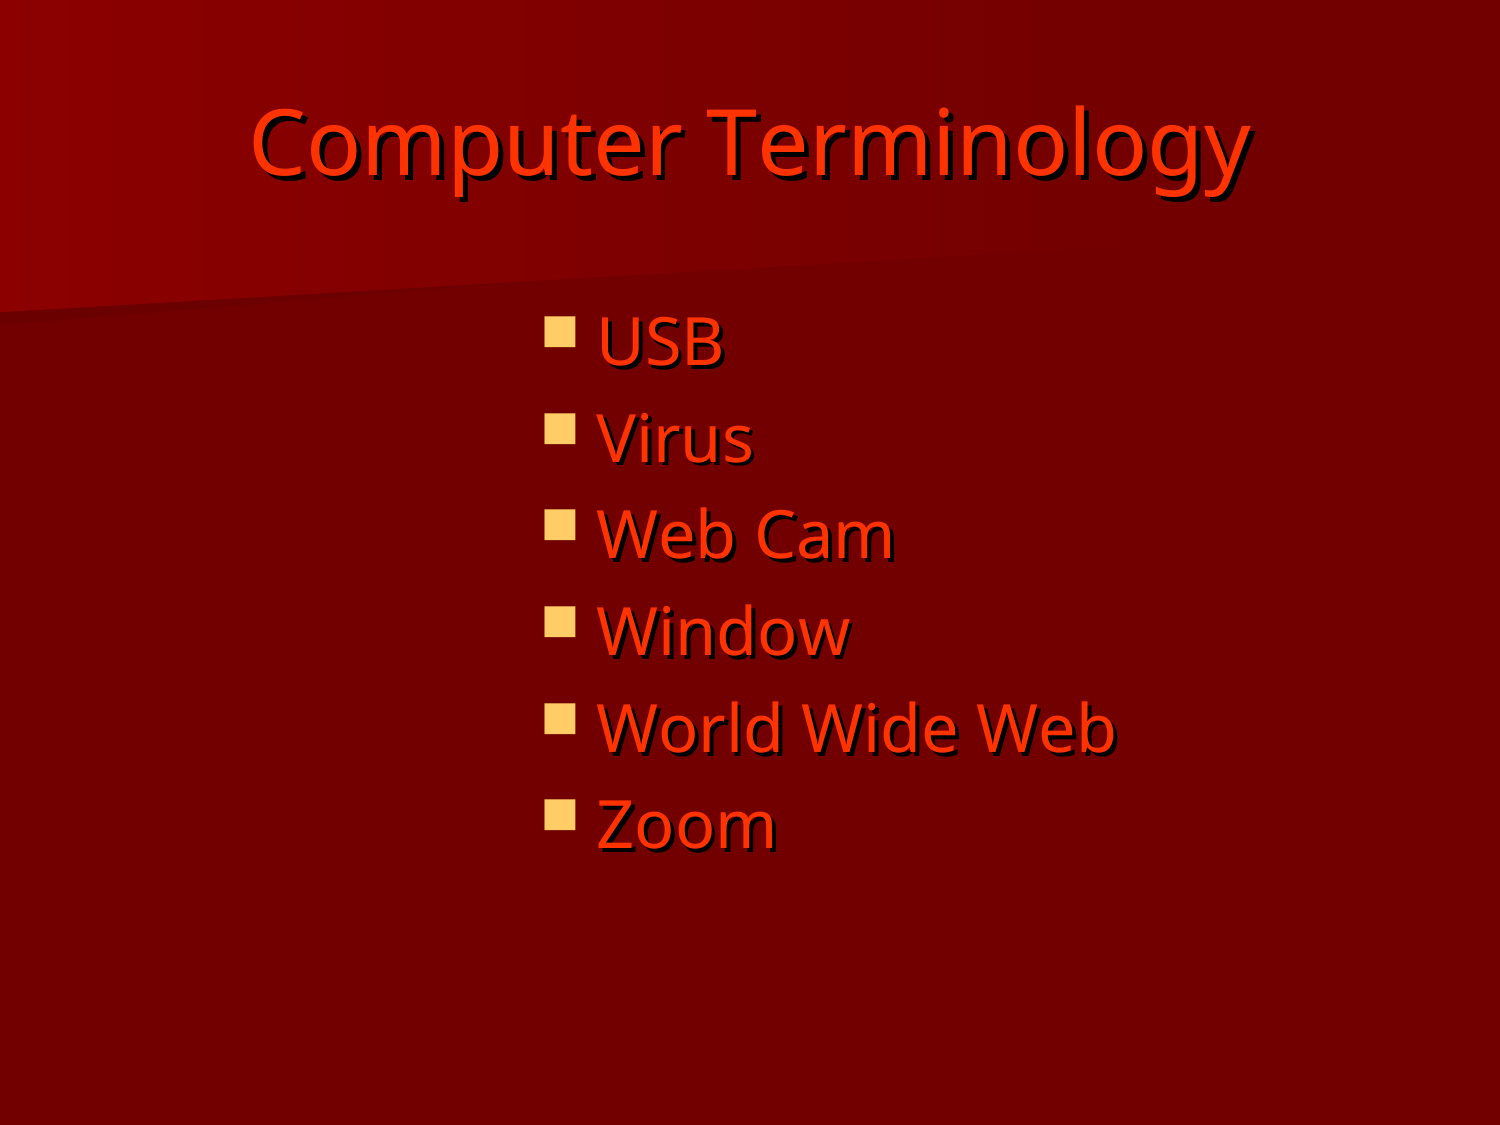

# Computer Terminology
USB
Virus
Web Cam
Window
World Wide Web
Zoom